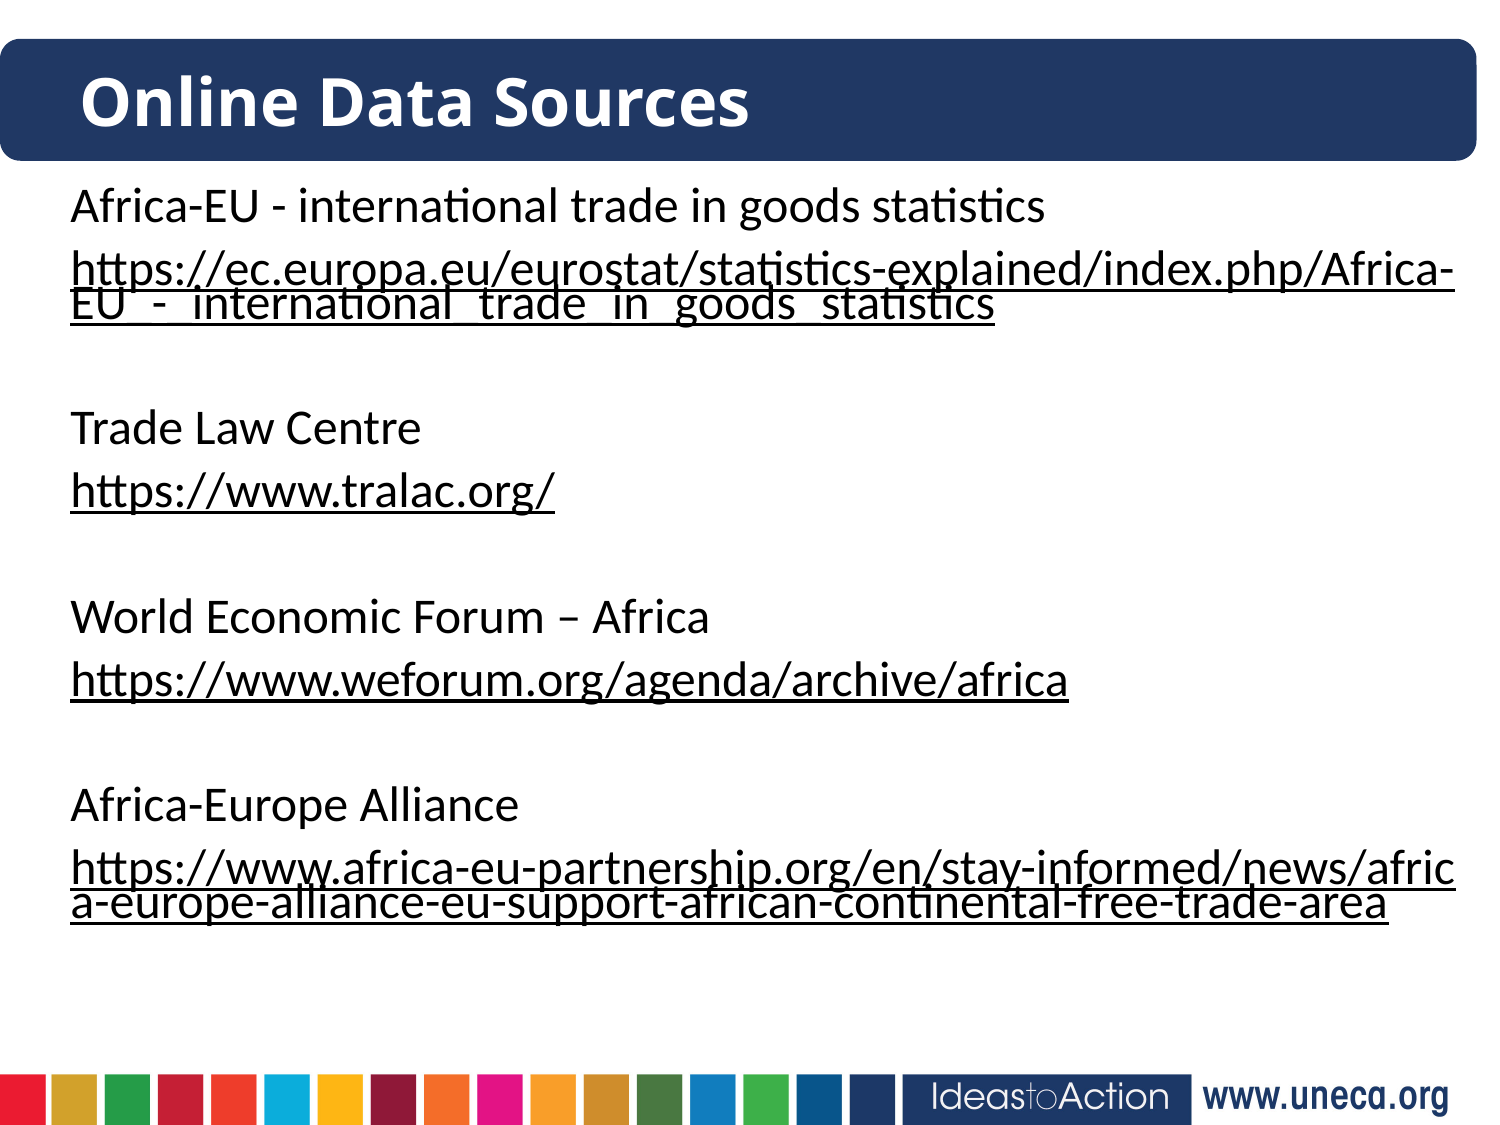

Online Data Sources
Africa-EU - international trade in goods statistics
https://ec.europa.eu/eurostat/statistics-explained/index.php/Africa-EU_-_international_trade_in_goods_statistics
Trade Law Centre
https://www.tralac.org/
World Economic Forum – Africa
https://www.weforum.org/agenda/archive/africa
Africa-Europe Alliance
https://www.africa-eu-partnership.org/en/stay-informed/news/africa-europe-alliance-eu-support-african-continental-free-trade-area
#